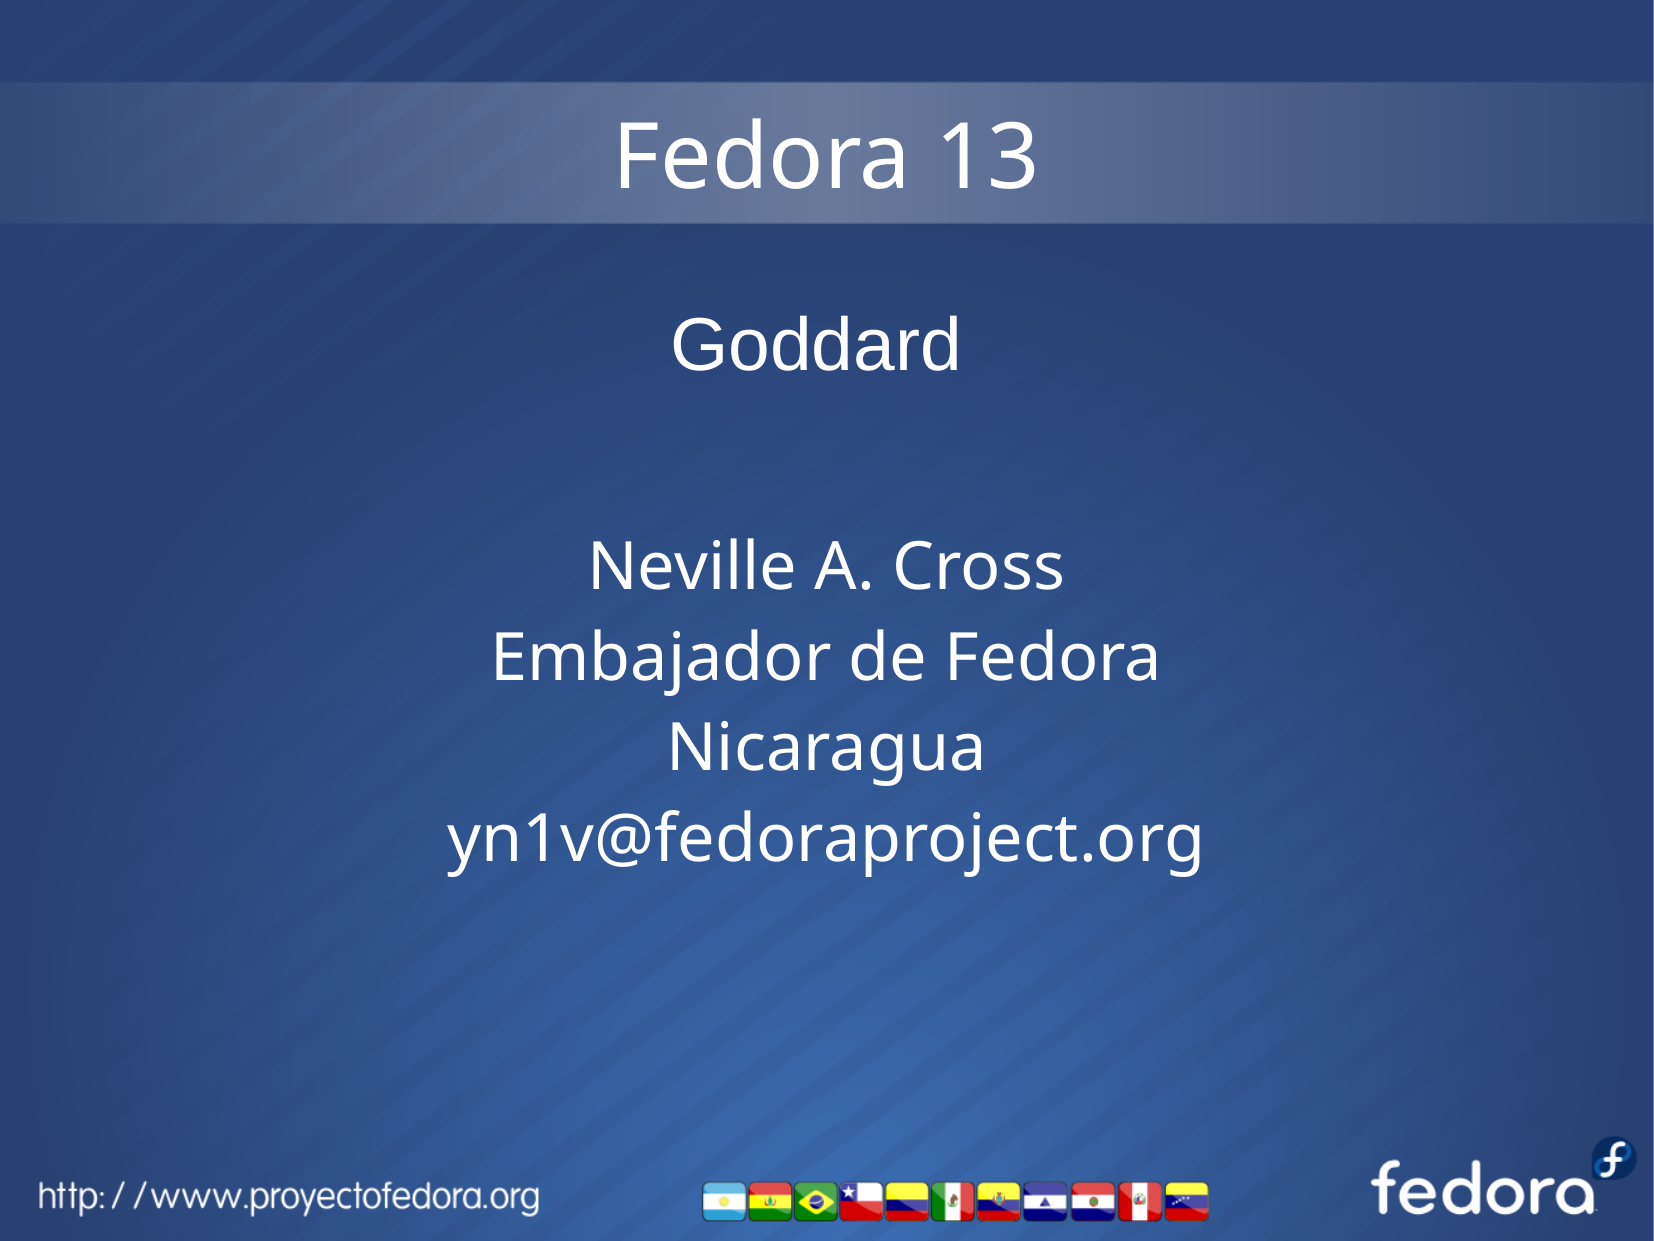

# Fedora 13
Goddard
Neville A. Cross
Embajador de Fedora
Nicaragua
yn1v@fedoraproject.org